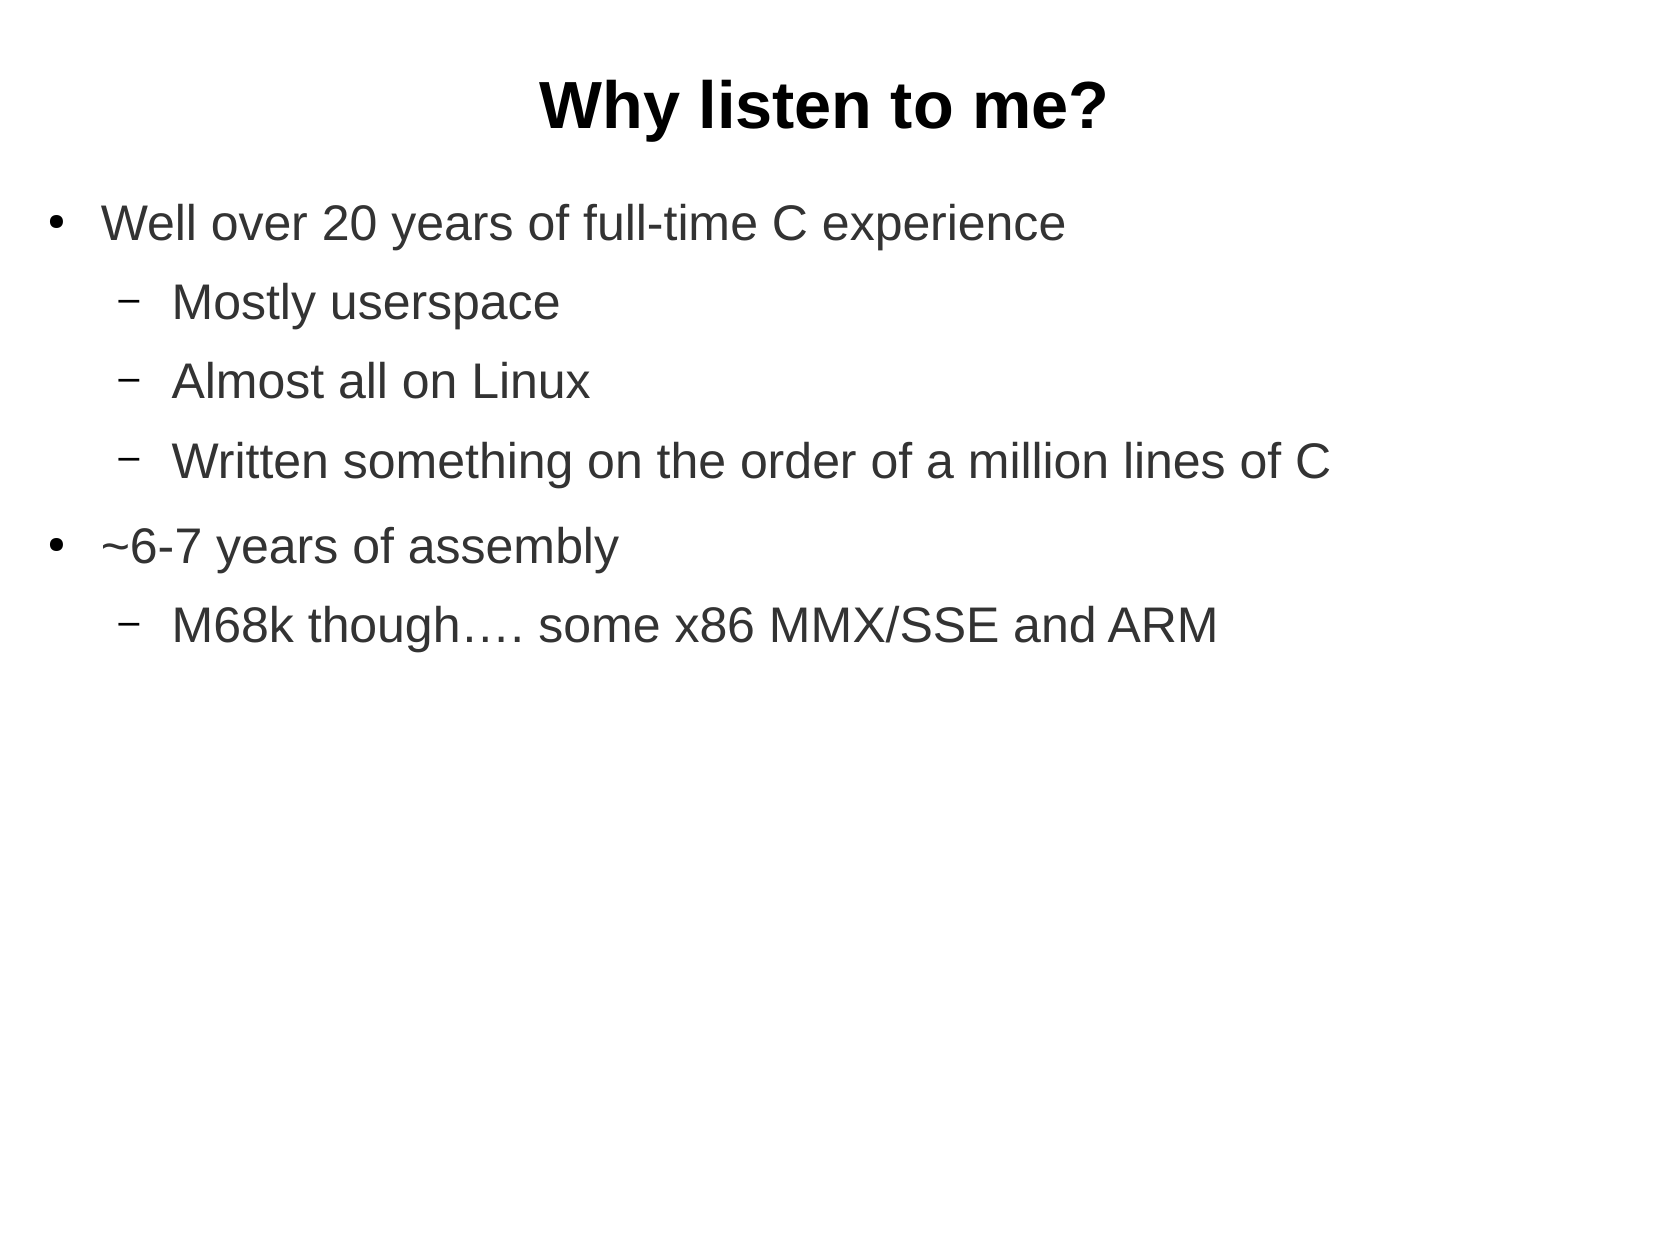

# Why listen to me?
Well over 20 years of full-time C experience
Mostly userspace
Almost all on Linux
Written something on the order of a million lines of C
~6-7 years of assembly
M68k though…. some x86 MMX/SSE and ARM